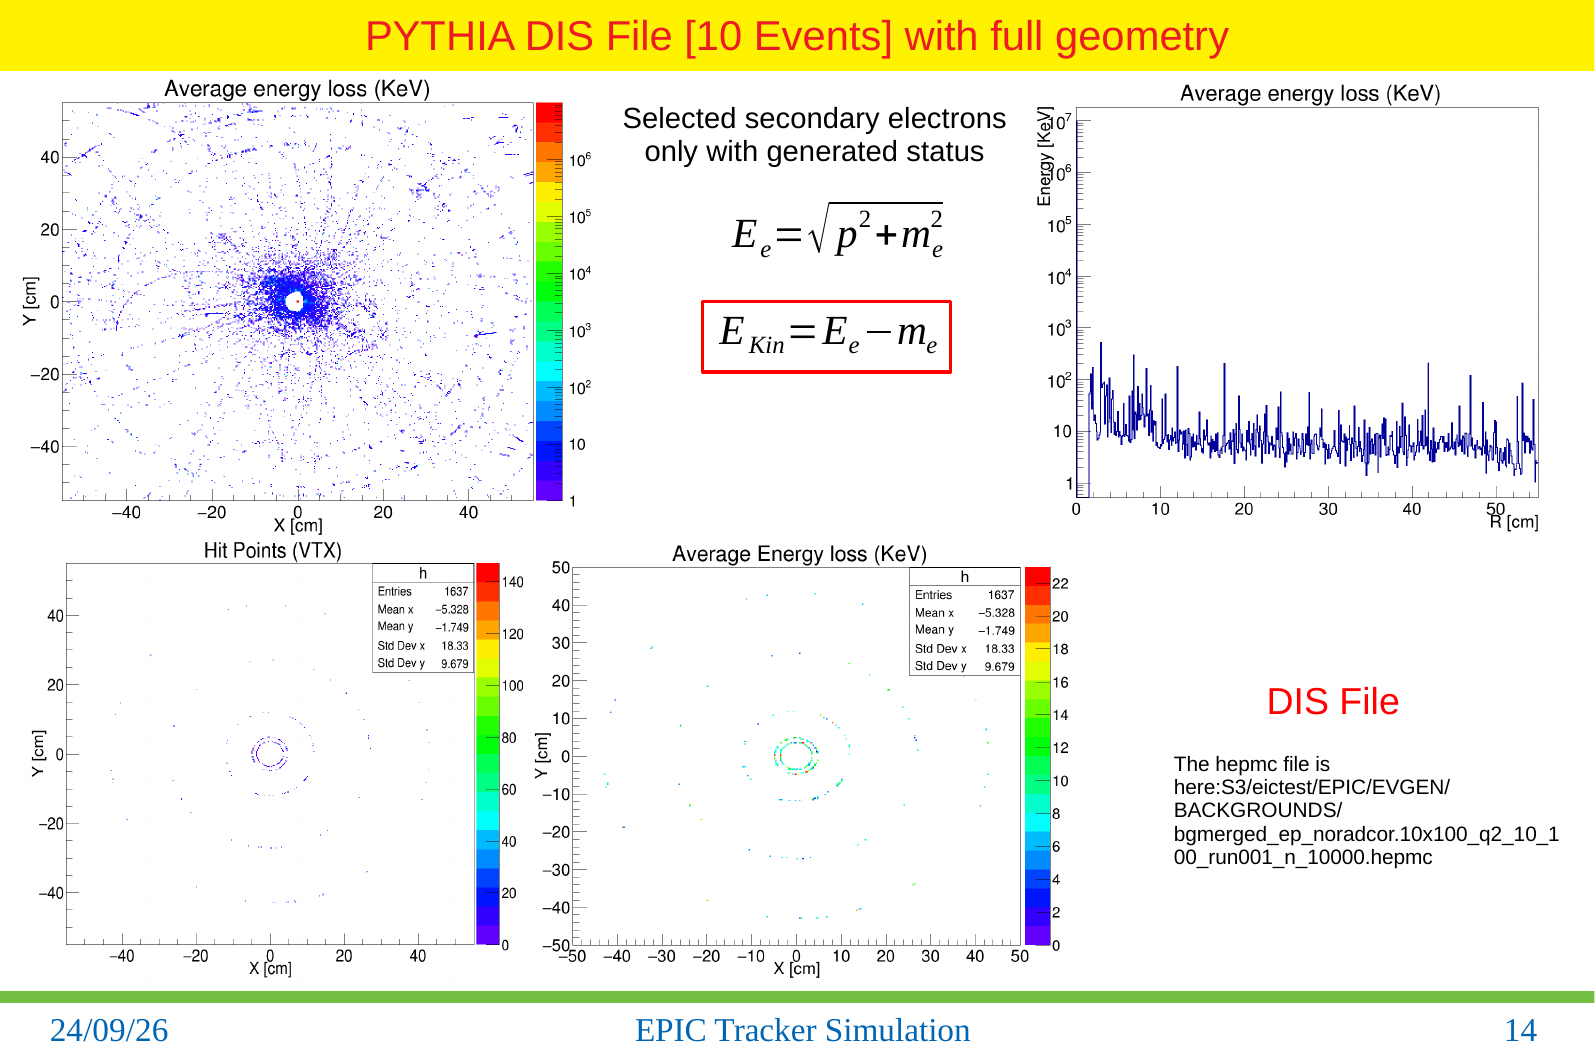

# PYTHIA DIS File [10 Events] with full geometry
Selected secondary electrons only with generated status
DIS File
The hepmc file is
here:S3/eictest/EPIC/EVGEN/BACKGROUNDS/bgmerged_ep_noradcor.10x100_q2_10_100_run001_n_10000.hepmc
EPIC Tracker Simulation
14